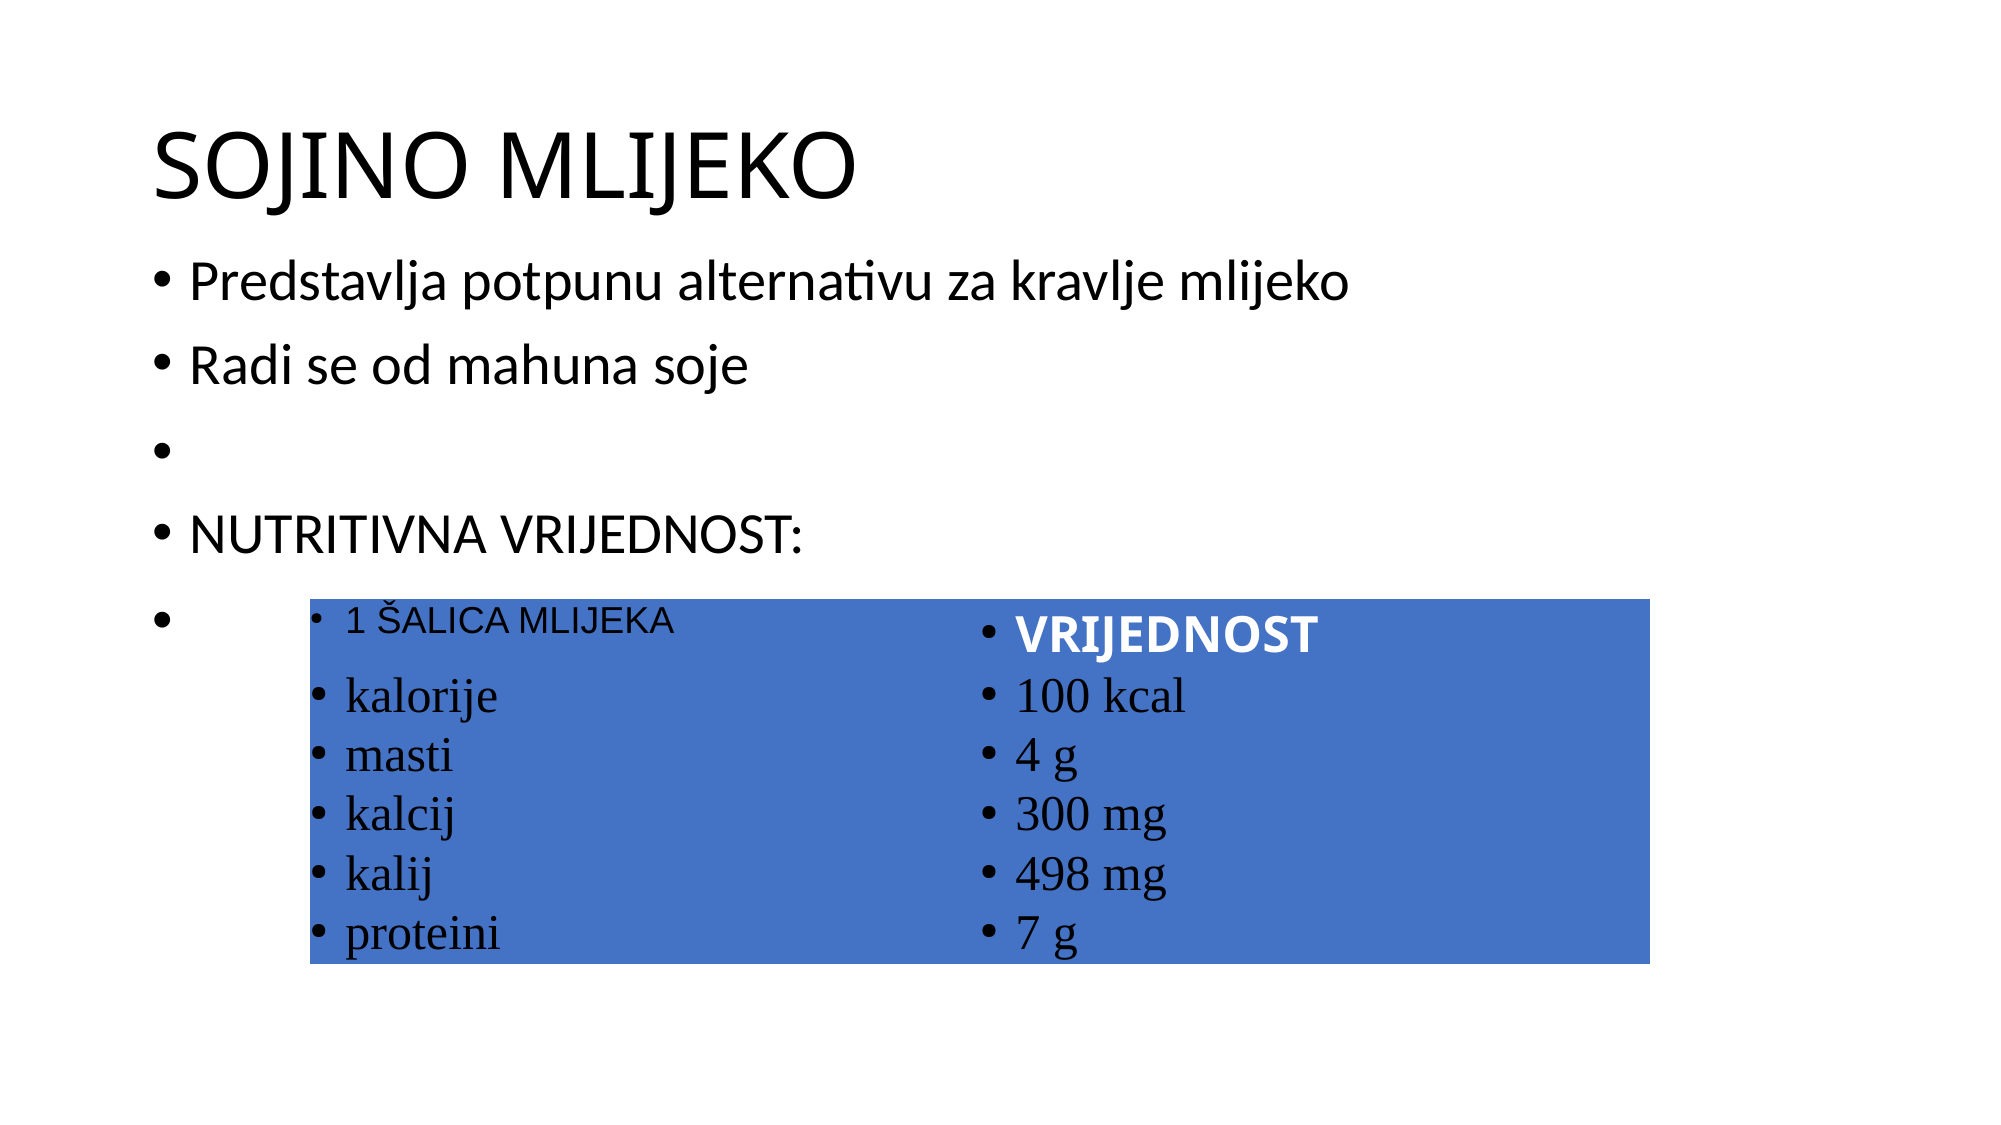

# SOJINO MLIJEKO
Predstavlja potpunu alternativu za kravlje mlijeko
Radi se od mahuna soje
NUTRITIVNA VRIJEDNOST:
| 1 ŠALICA MLIJEKA | VRIJEDNOST |
| --- | --- |
| kalorije | 100 kcal |
| masti | 4 g |
| kalcij | 300 mg |
| kalij | 498 mg |
| proteini | 7 g |